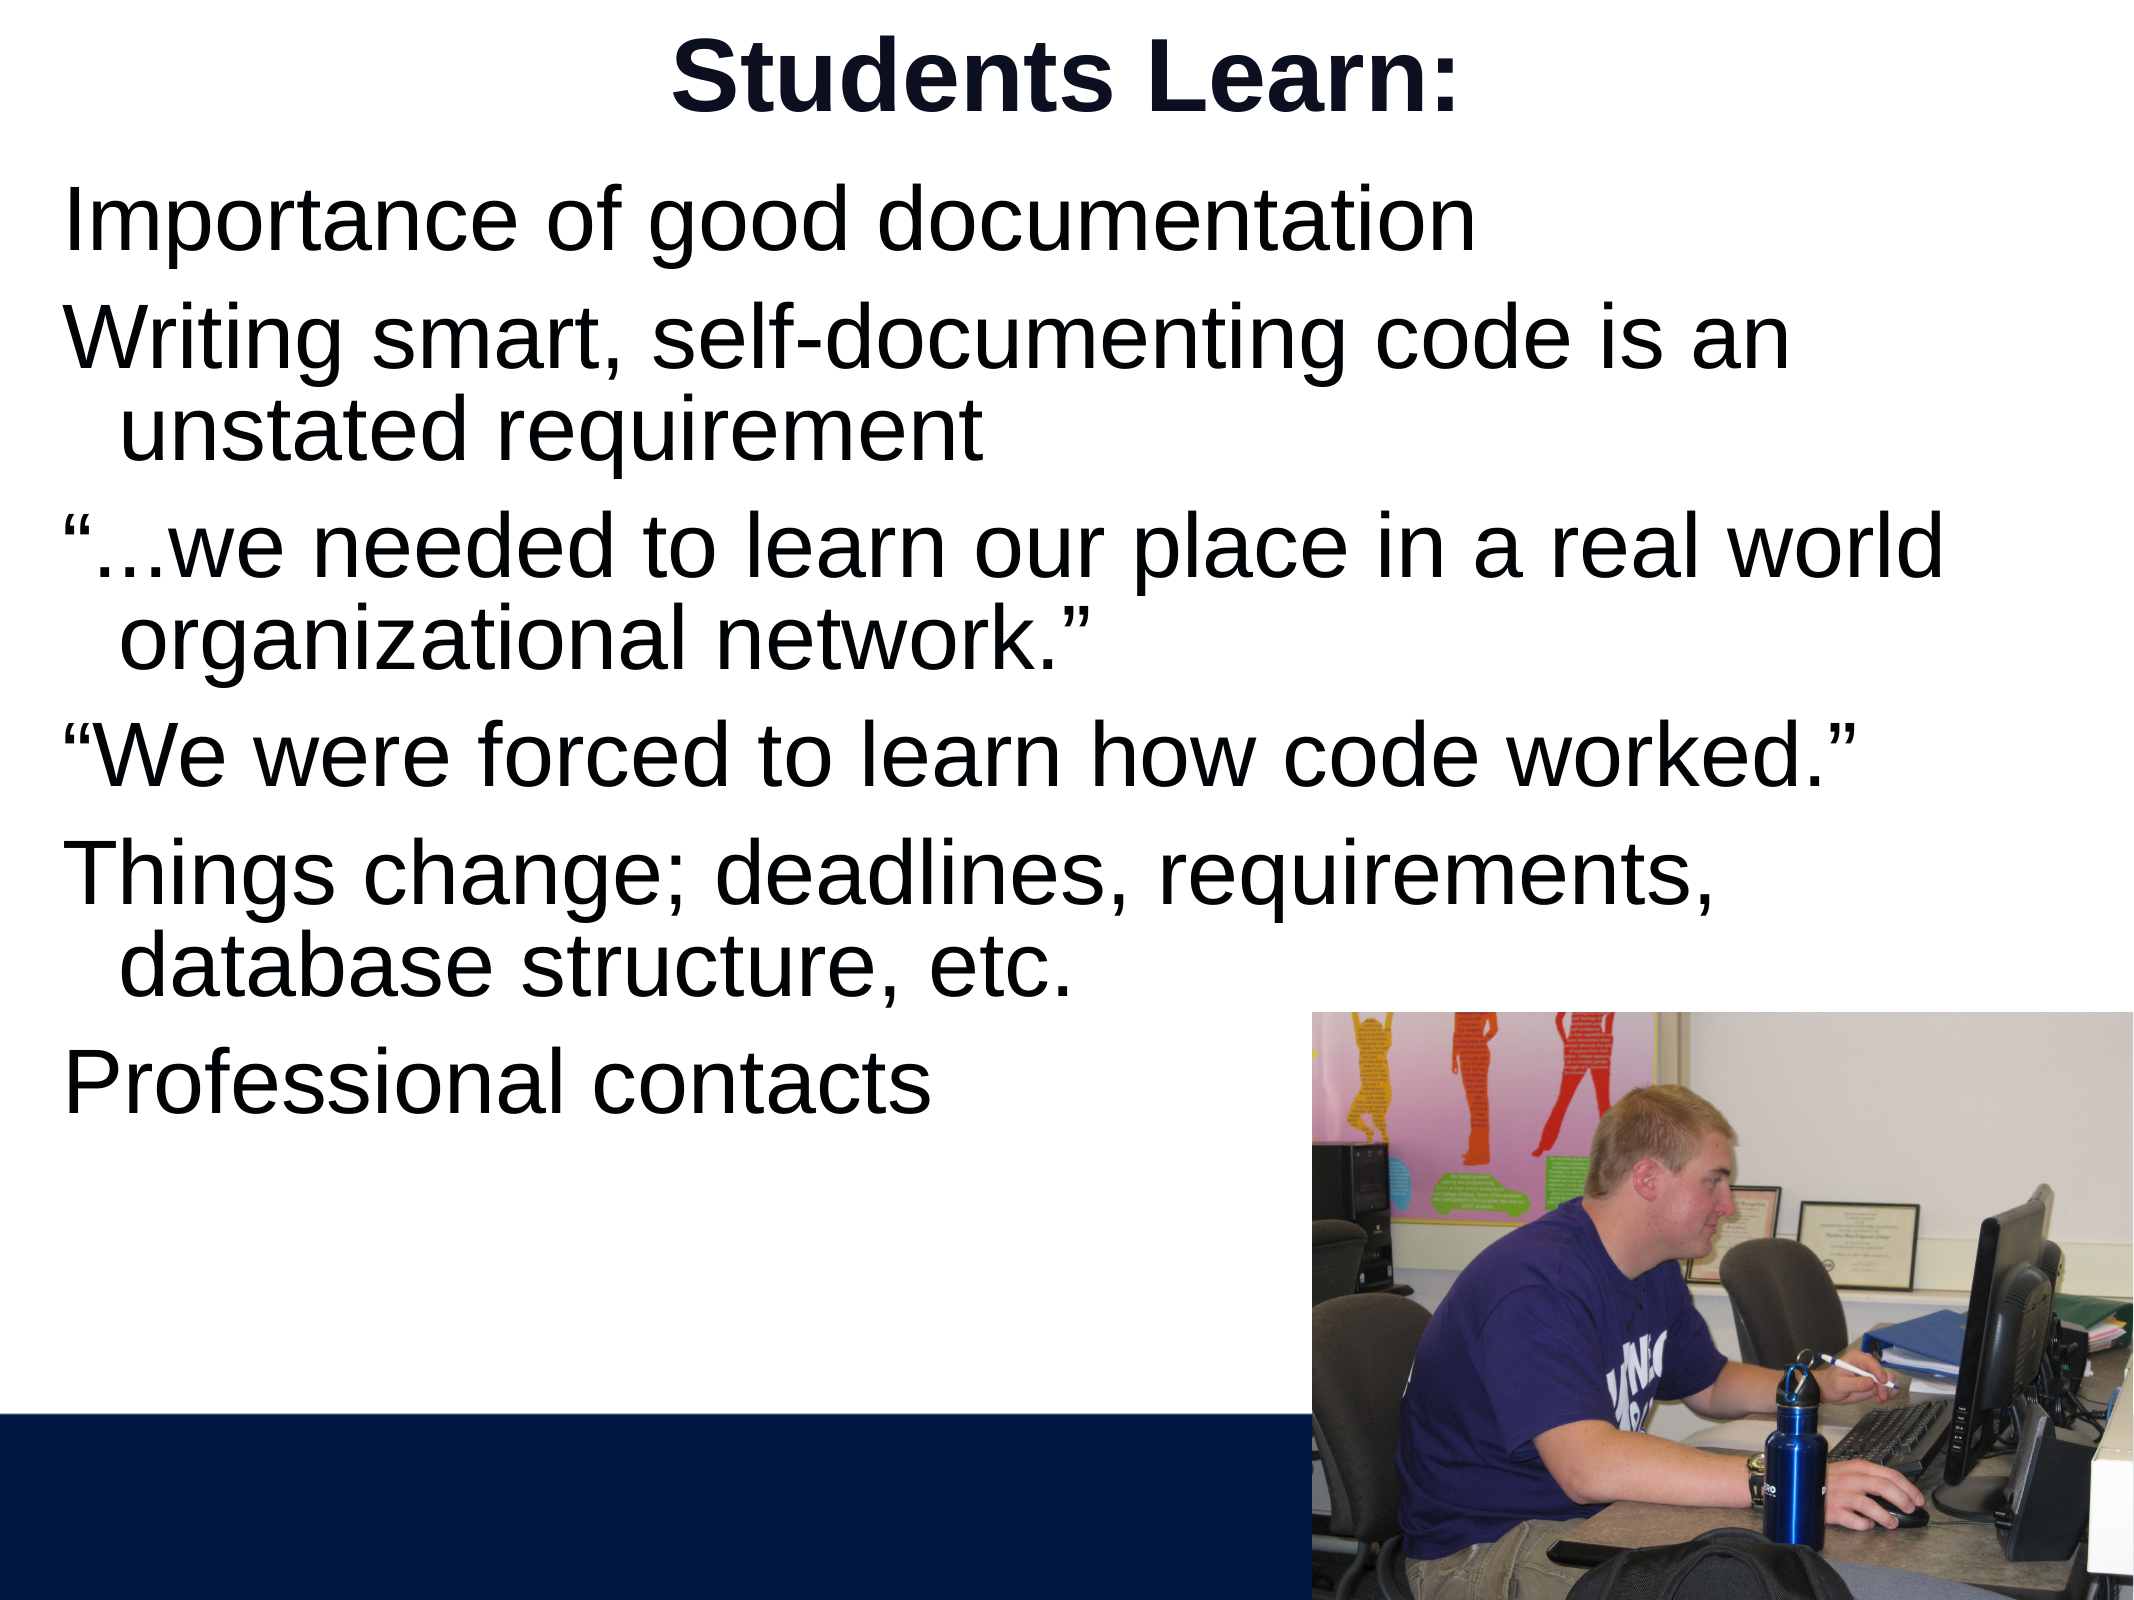

# Students Learn:
Importance of good documentation
Writing smart, self-documenting code is an unstated requirement
“...we needed to learn our place in a real world organizational network.”
“We were forced to learn how code worked.”
Things change; deadlines, requirements, database structure, etc.
Professional contacts